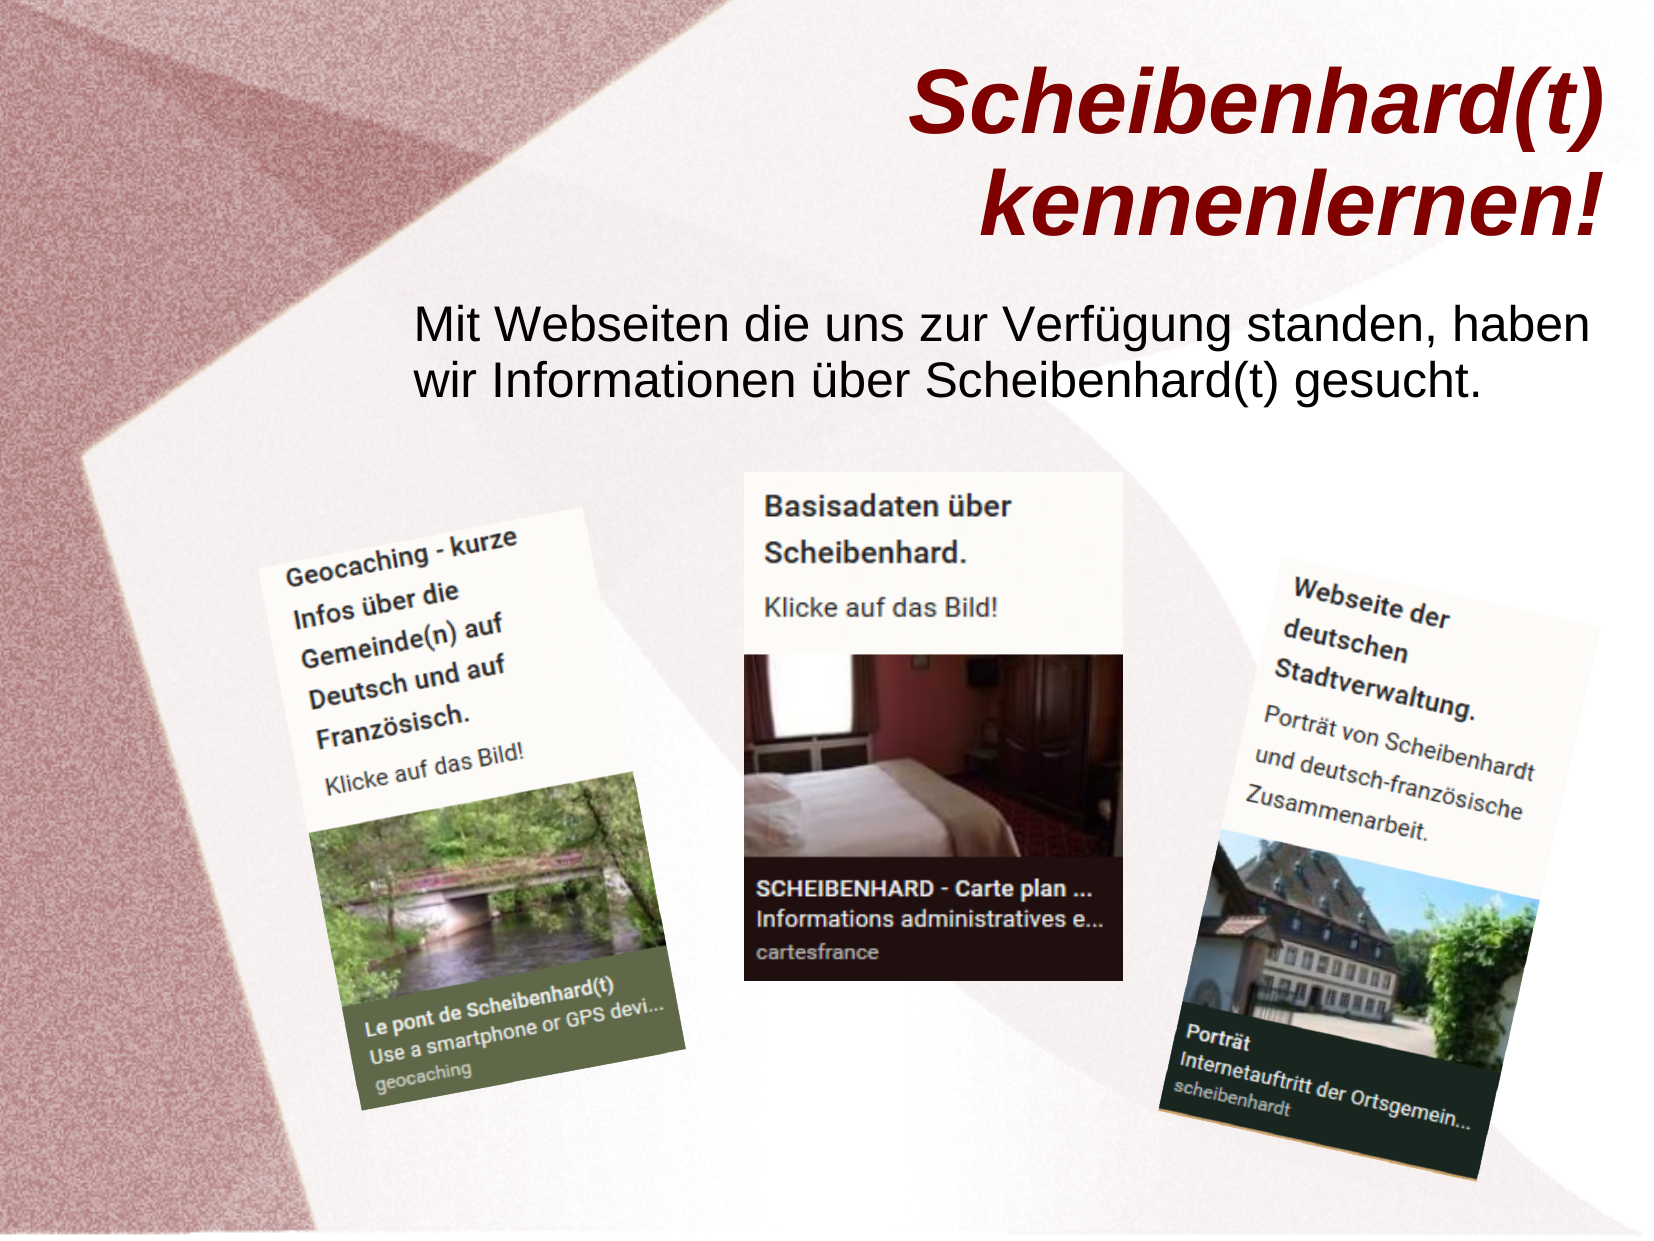

# Scheibenhard(t) kennenlernen!
Mit Webseiten die uns zur Verfügung standen, haben wir Informationen über Scheibenhard(t) gesucht.